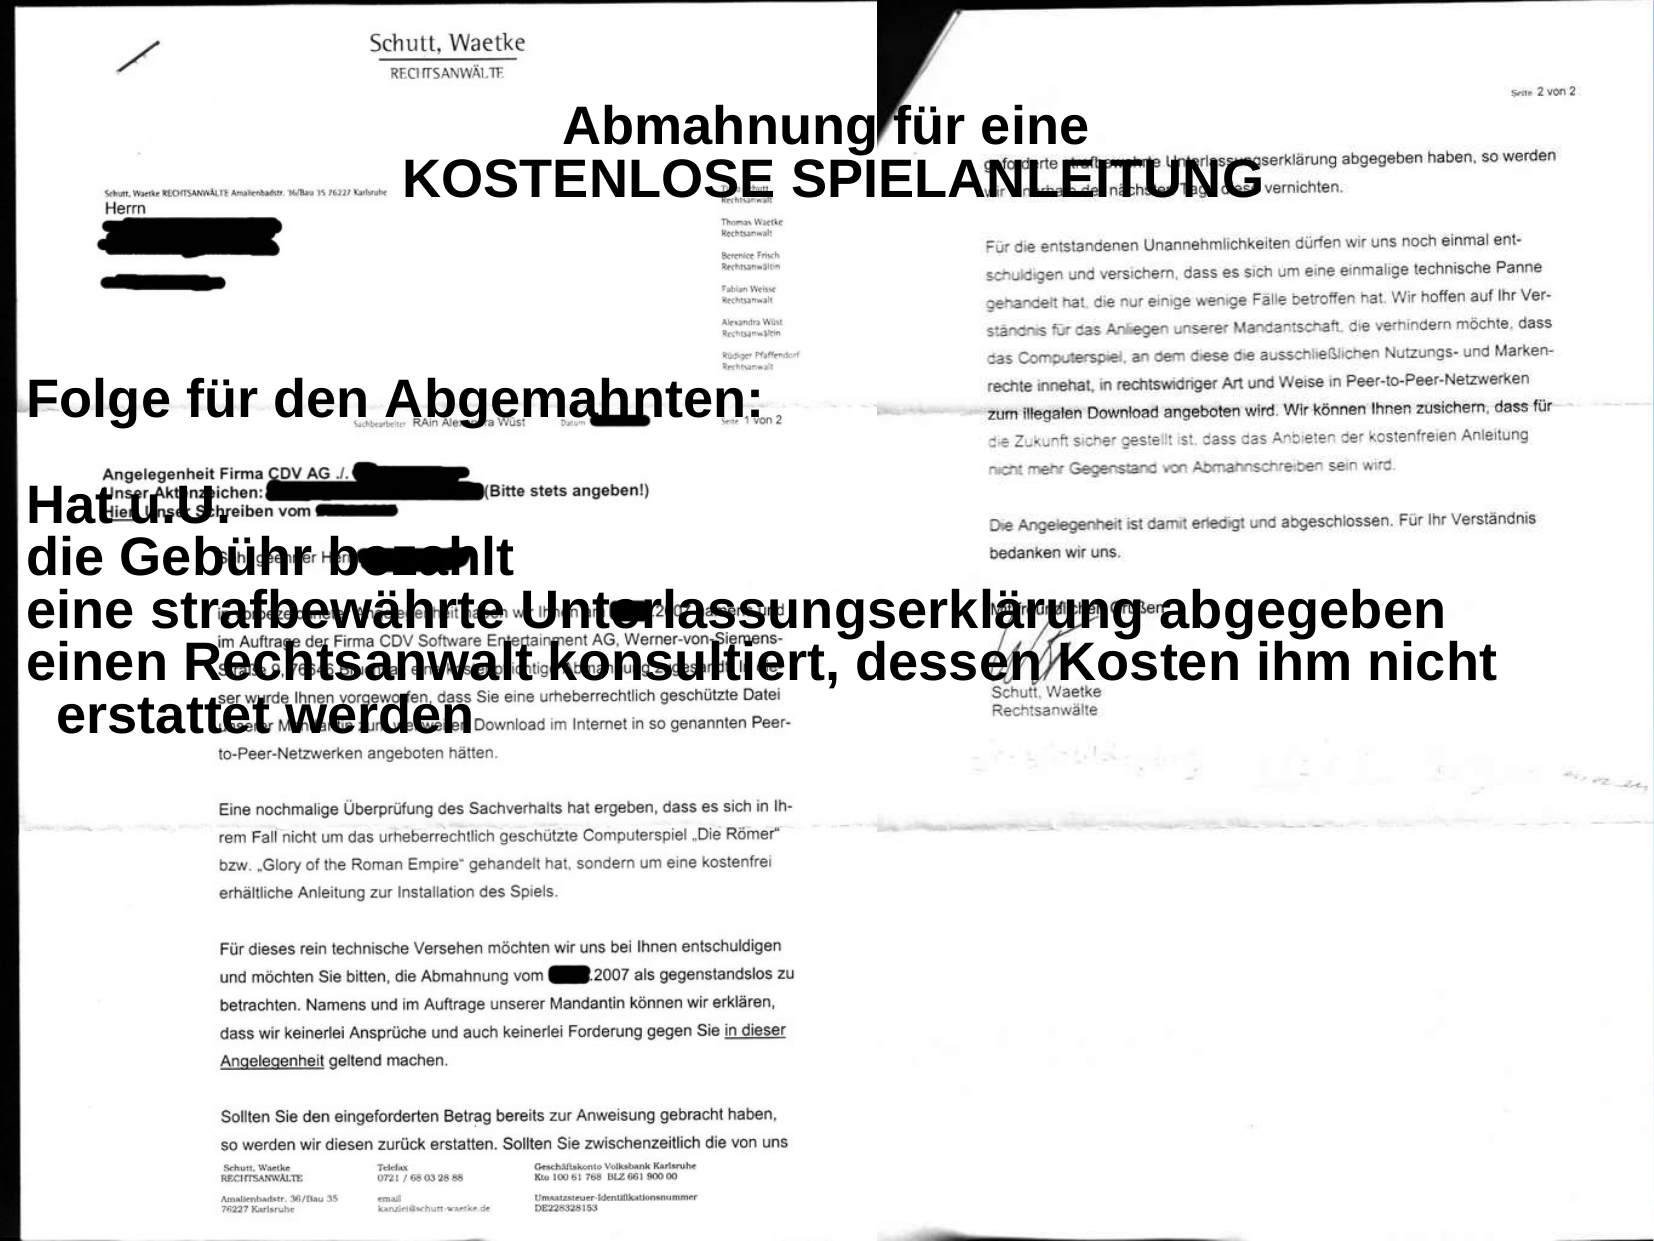

Abmahnung für eine
KOSTENLOSE SPIELANLEITUNG
Folge für den Abgemahnten:
Hat u.U.
die Gebühr bezahlt
eine strafbewährte Unterlassungserklärung abgegeben
einen Rechtsanwalt konsultiert, dessen Kosten ihm nicht
 erstattet werden